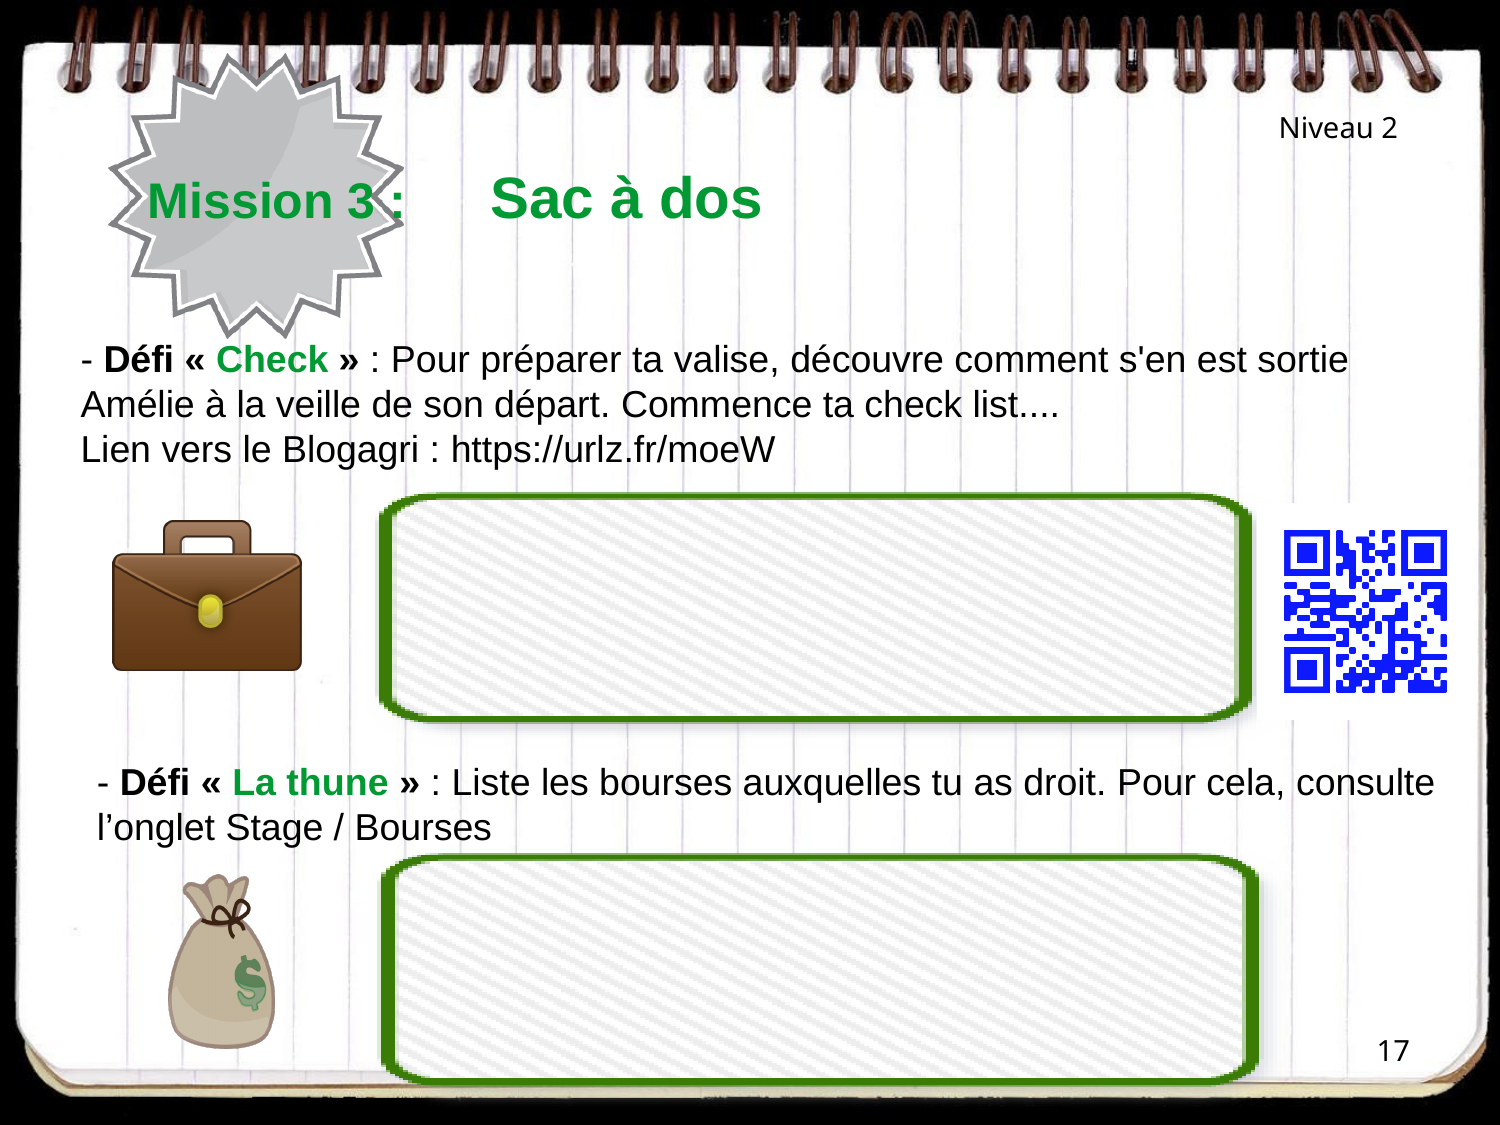

Niveau 2
- Défi « Check » : Pour préparer ta valise, découvre comment s'en est sortie Amélie à la veille de son départ. Commence ta check list....
Lien vers le Blogagri : https://urlz.fr/moeW
Mission 3 : Sac à dos
- Défi « La thune » : Liste les bourses auxquelles tu as droit. Pour cela, consulte l’onglet Stage / Bourses